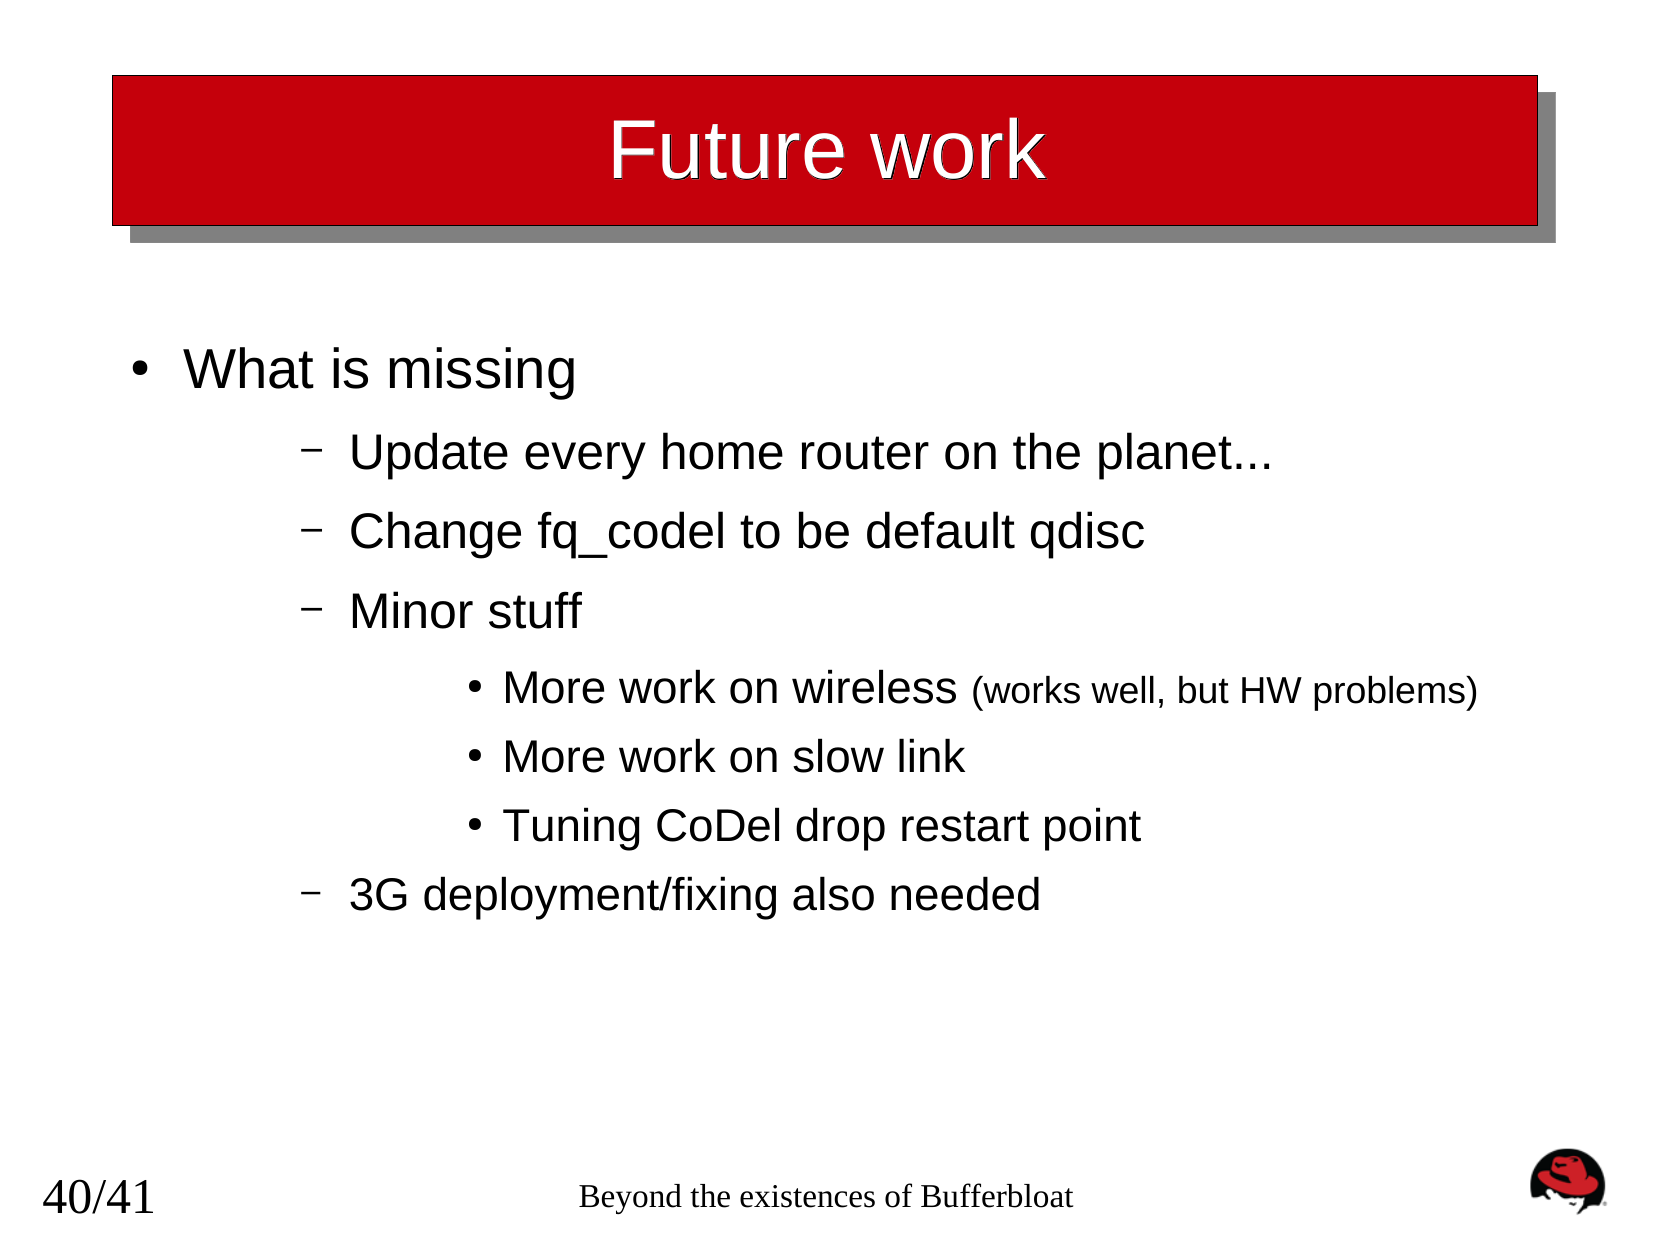

# Future work
What is missing
Update every home router on the planet...
Change fq_codel to be default qdisc
Minor stuff
More work on wireless (works well, but HW problems)
More work on slow link
Tuning CoDel drop restart point
3G deployment/fixing also needed